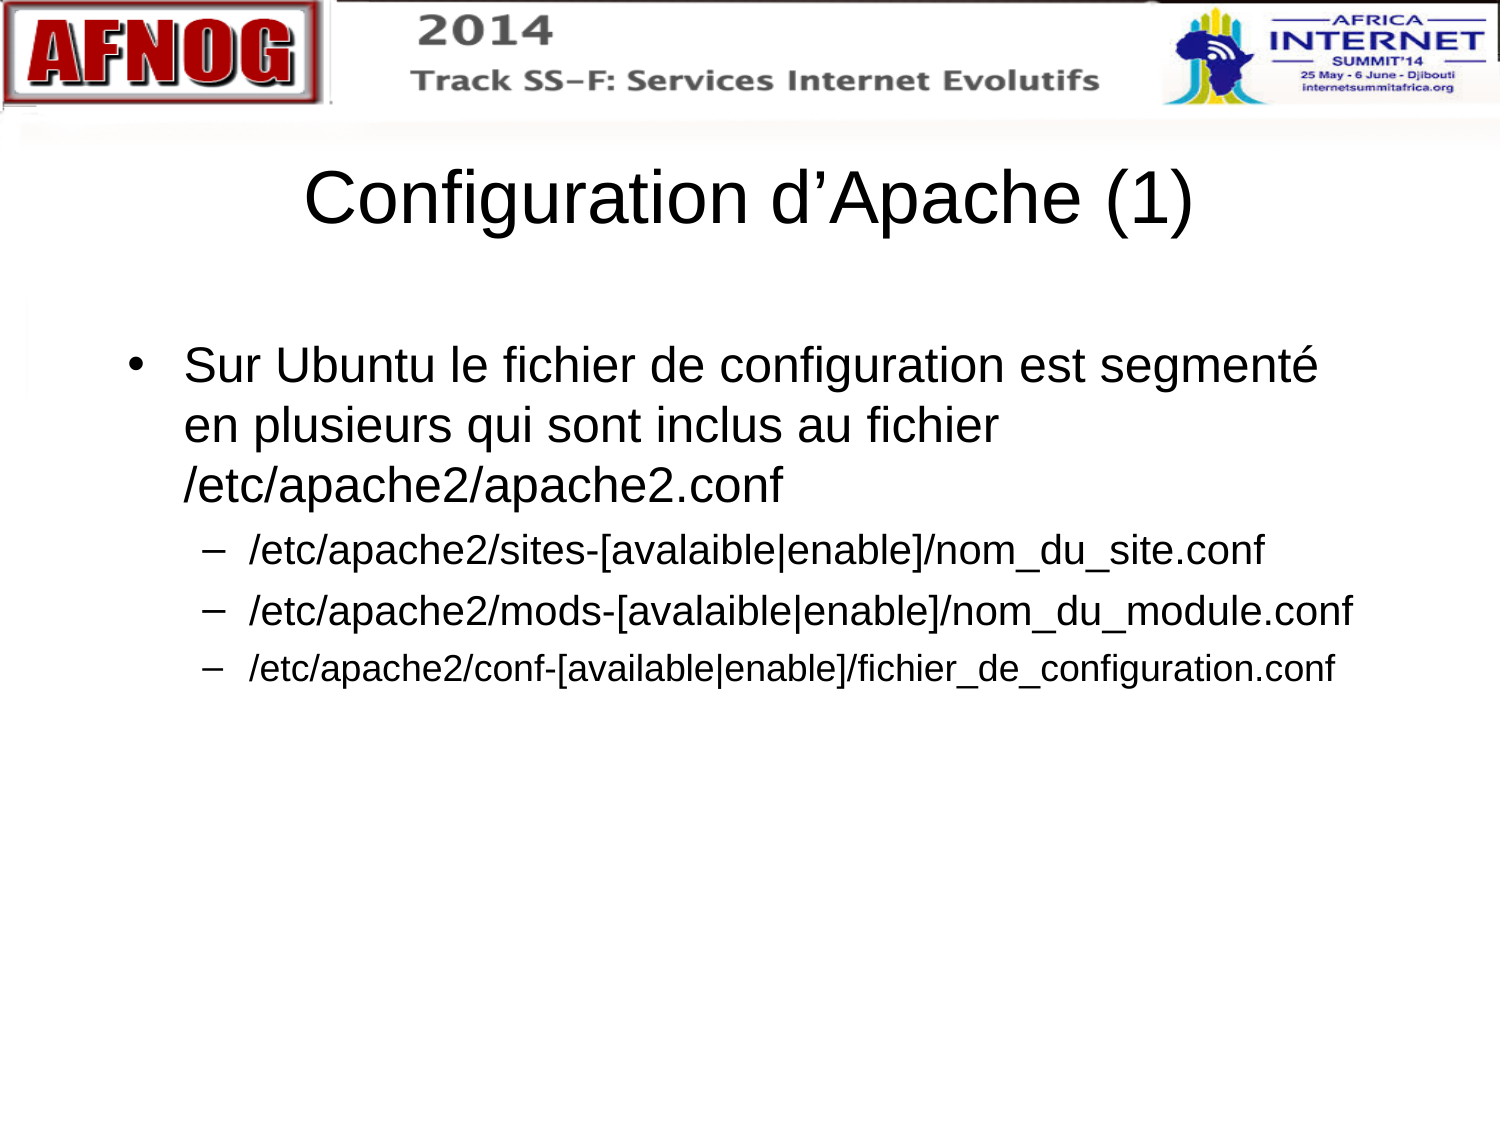

# Configuration d’Apache (1)
Sur Ubuntu le fichier de configuration est segmenté en plusieurs qui sont inclus au fichier /etc/apache2/apache2.conf
/etc/apache2/sites-[avalaible|enable]/nom_du_site.conf
/etc/apache2/mods-[avalaible|enable]/nom_du_module.conf
/etc/apache2/conf-[available|enable]/fichier_de_configuration.conf
17